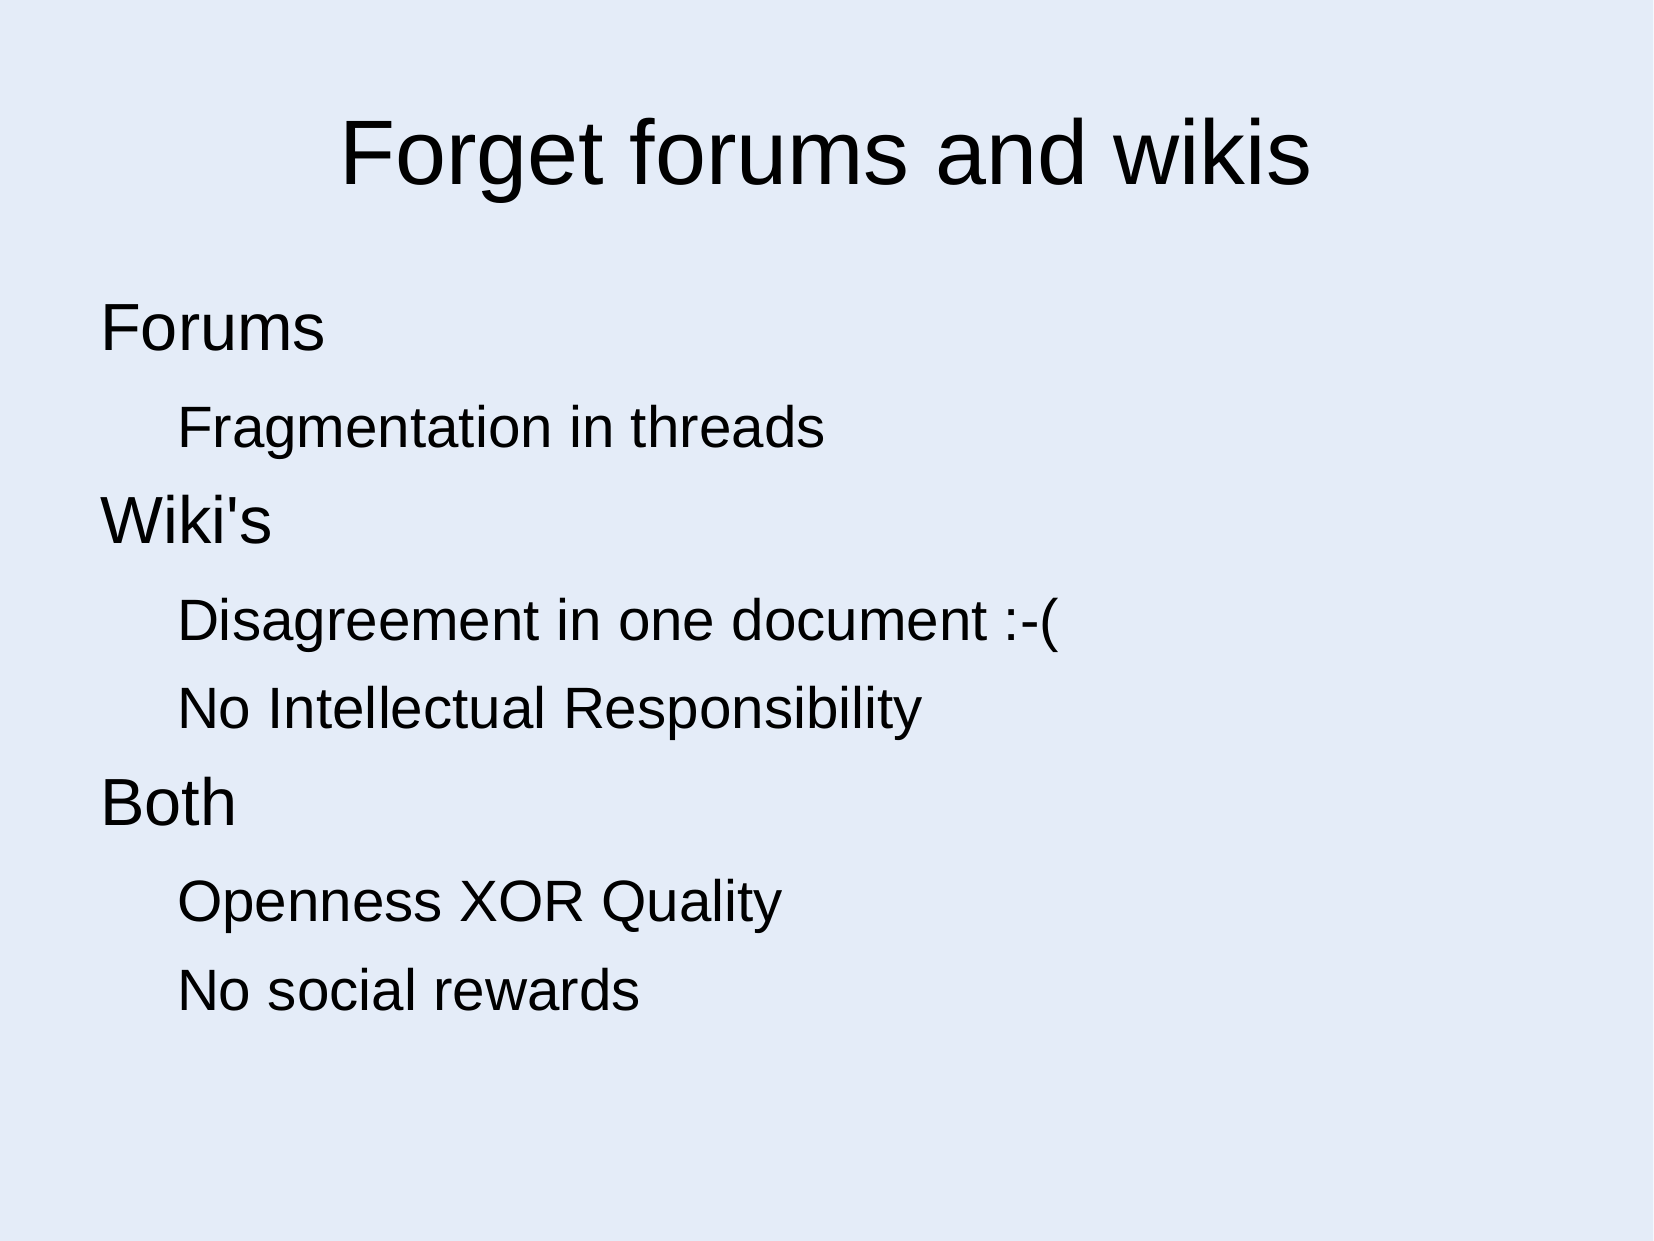

# Forget forums and wikis
Forums
Fragmentation in threads
Wiki's
Disagreement in one document :-(
No Intellectual Responsibility
Both
Openness XOR Quality
No social rewards